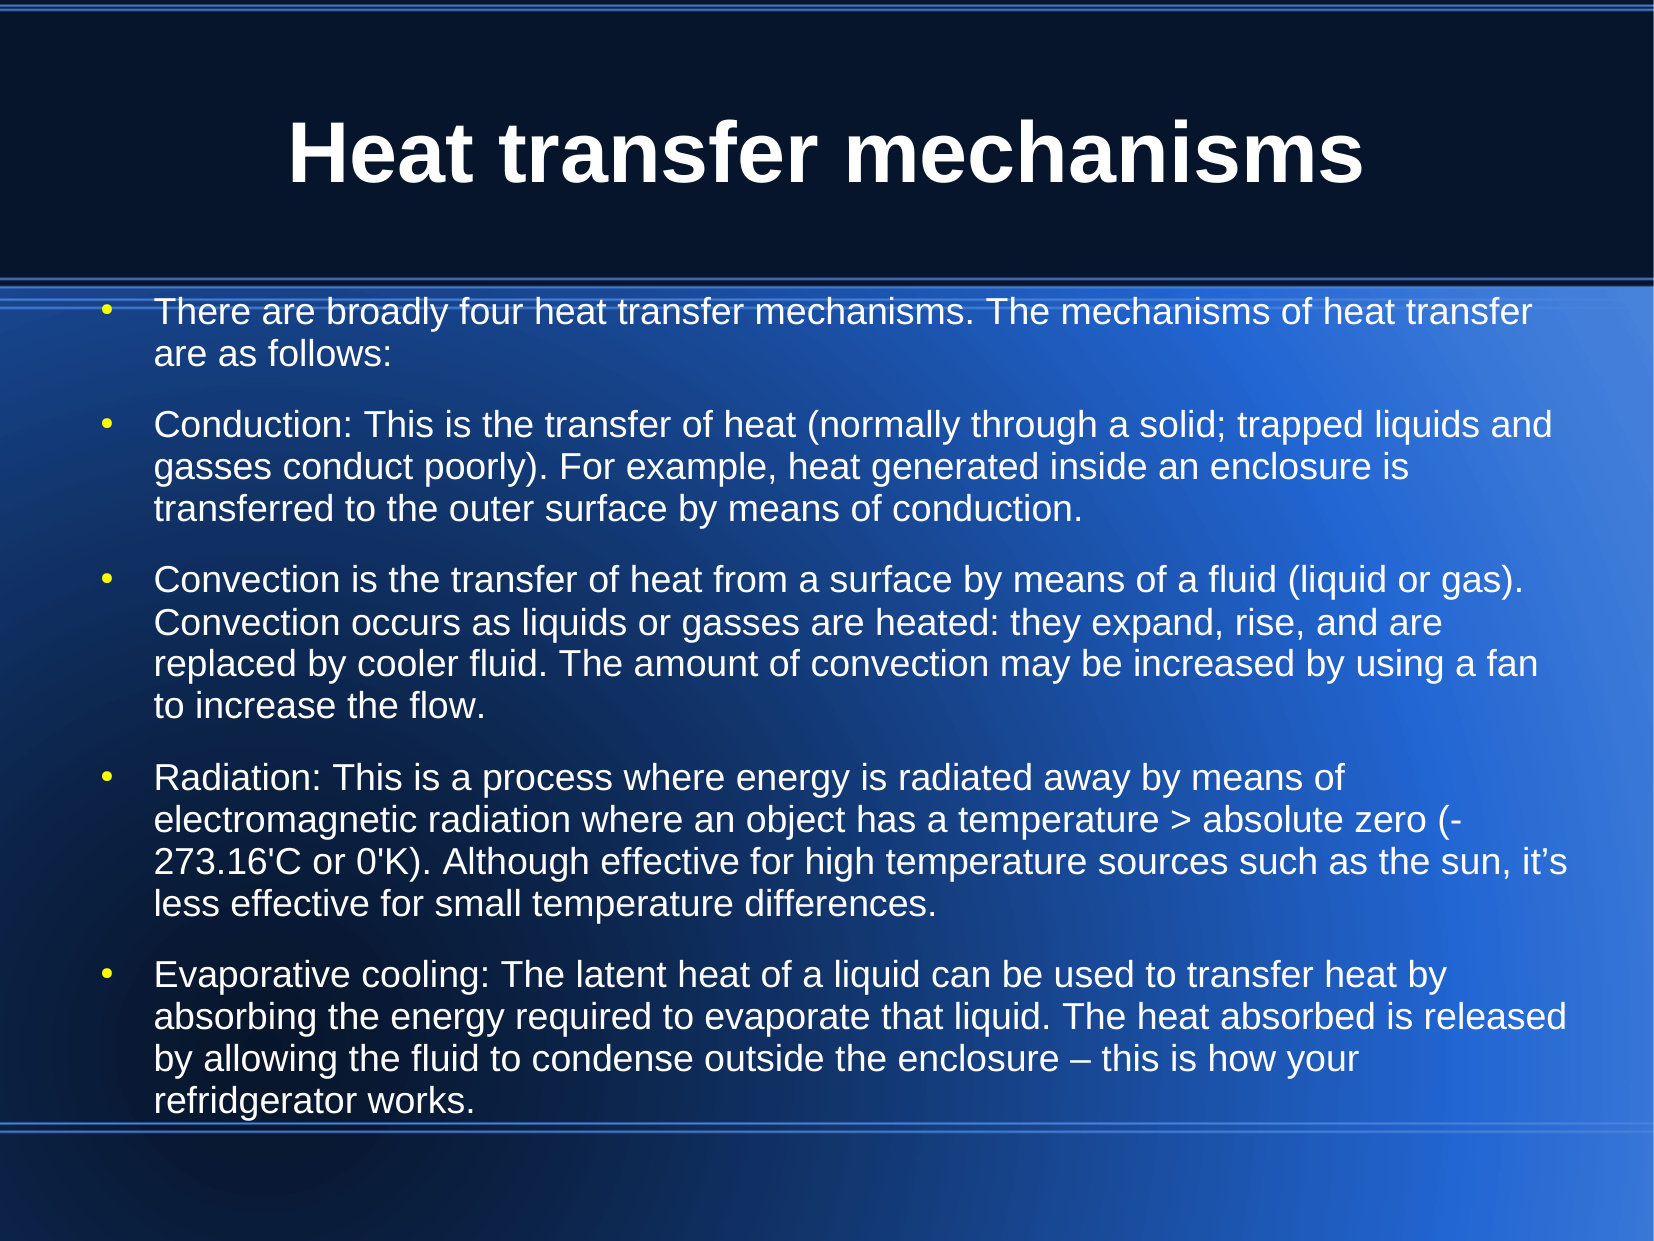

# Heat transfer mechanisms
There are broadly four heat transfer mechanisms. The mechanisms of heat transfer are as follows:
Conduction: This is the transfer of heat (normally through a solid; trapped liquids and gasses conduct poorly). For example, heat generated inside an enclosure is transferred to the outer surface by means of conduction.
Convection is the transfer of heat from a surface by means of a fluid (liquid or gas). Convection occurs as liquids or gasses are heated: they expand, rise, and are replaced by cooler fluid. The amount of convection may be increased by using a fan to increase the flow.
Radiation: This is a process where energy is radiated away by means of electromagnetic radiation where an object has a temperature > absolute zero (-273.16'C or 0'K). Although effective for high temperature sources such as the sun, it’s less effective for small temperature differences.
Evaporative cooling: The latent heat of a liquid can be used to transfer heat by absorbing the energy required to evaporate that liquid. The heat absorbed is released by allowing the fluid to condense outside the enclosure – this is how your refridgerator works.